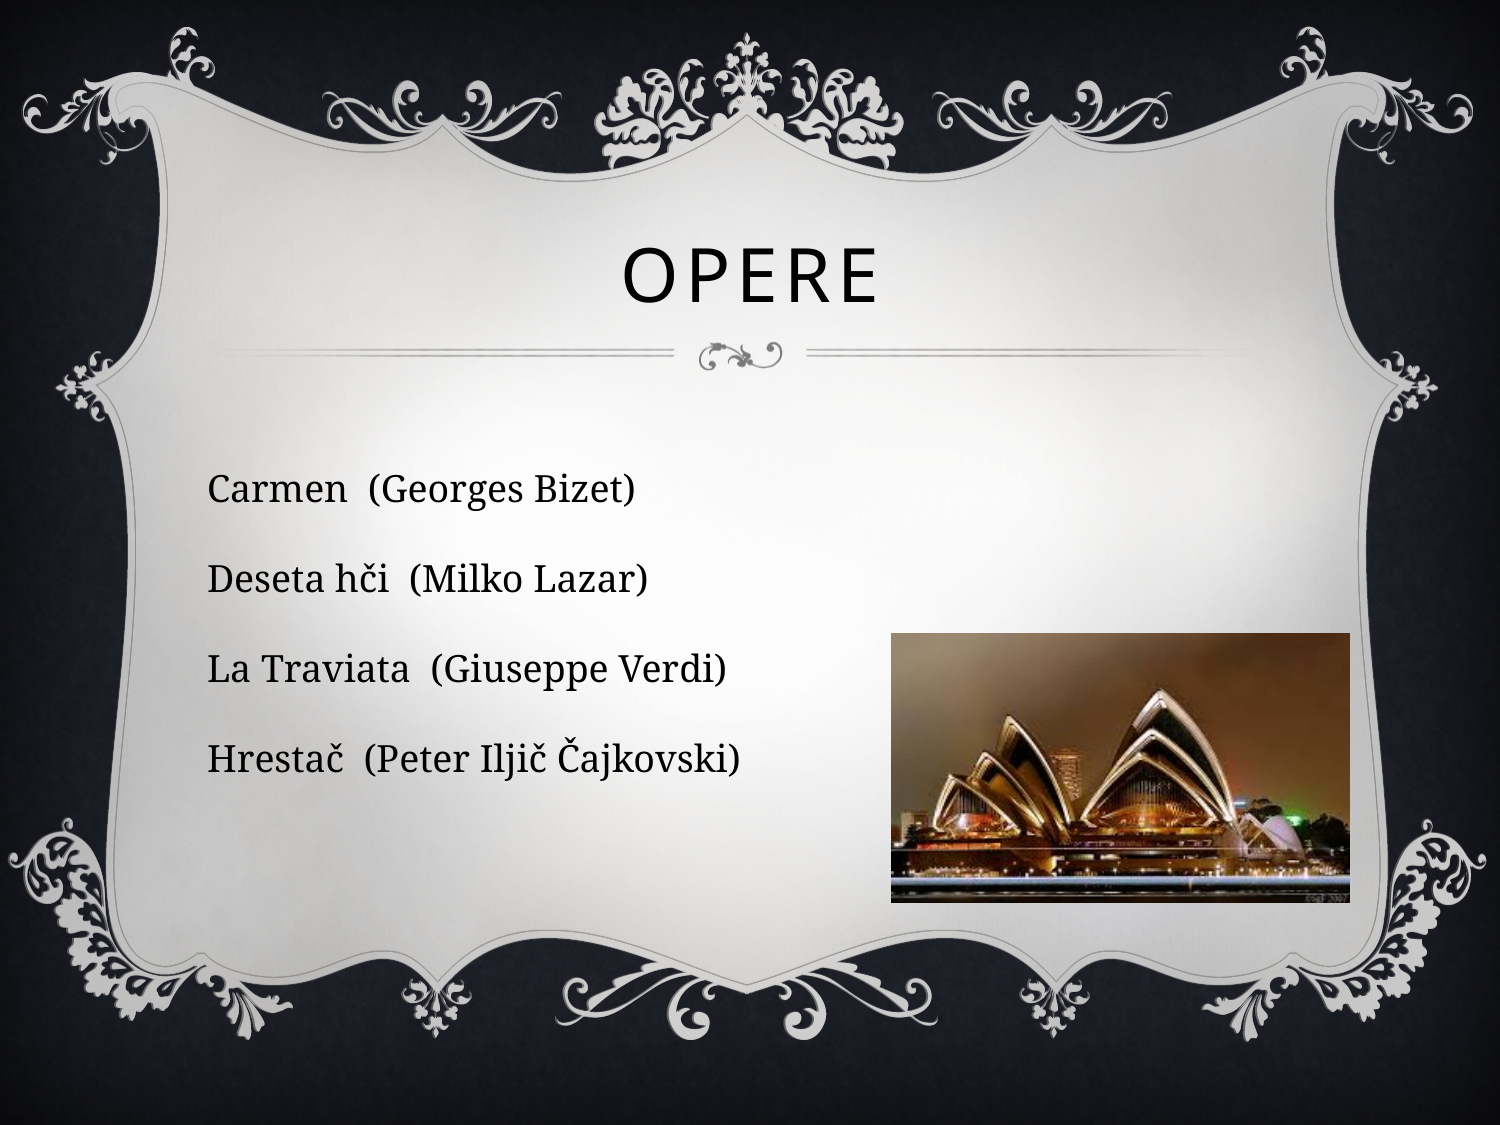

# Opere
Carmen (Georges Bizet)
Deseta hči (Milko Lazar)
La Traviata (Giuseppe Verdi)
Hrestač (Peter Iljič Čajkovski)